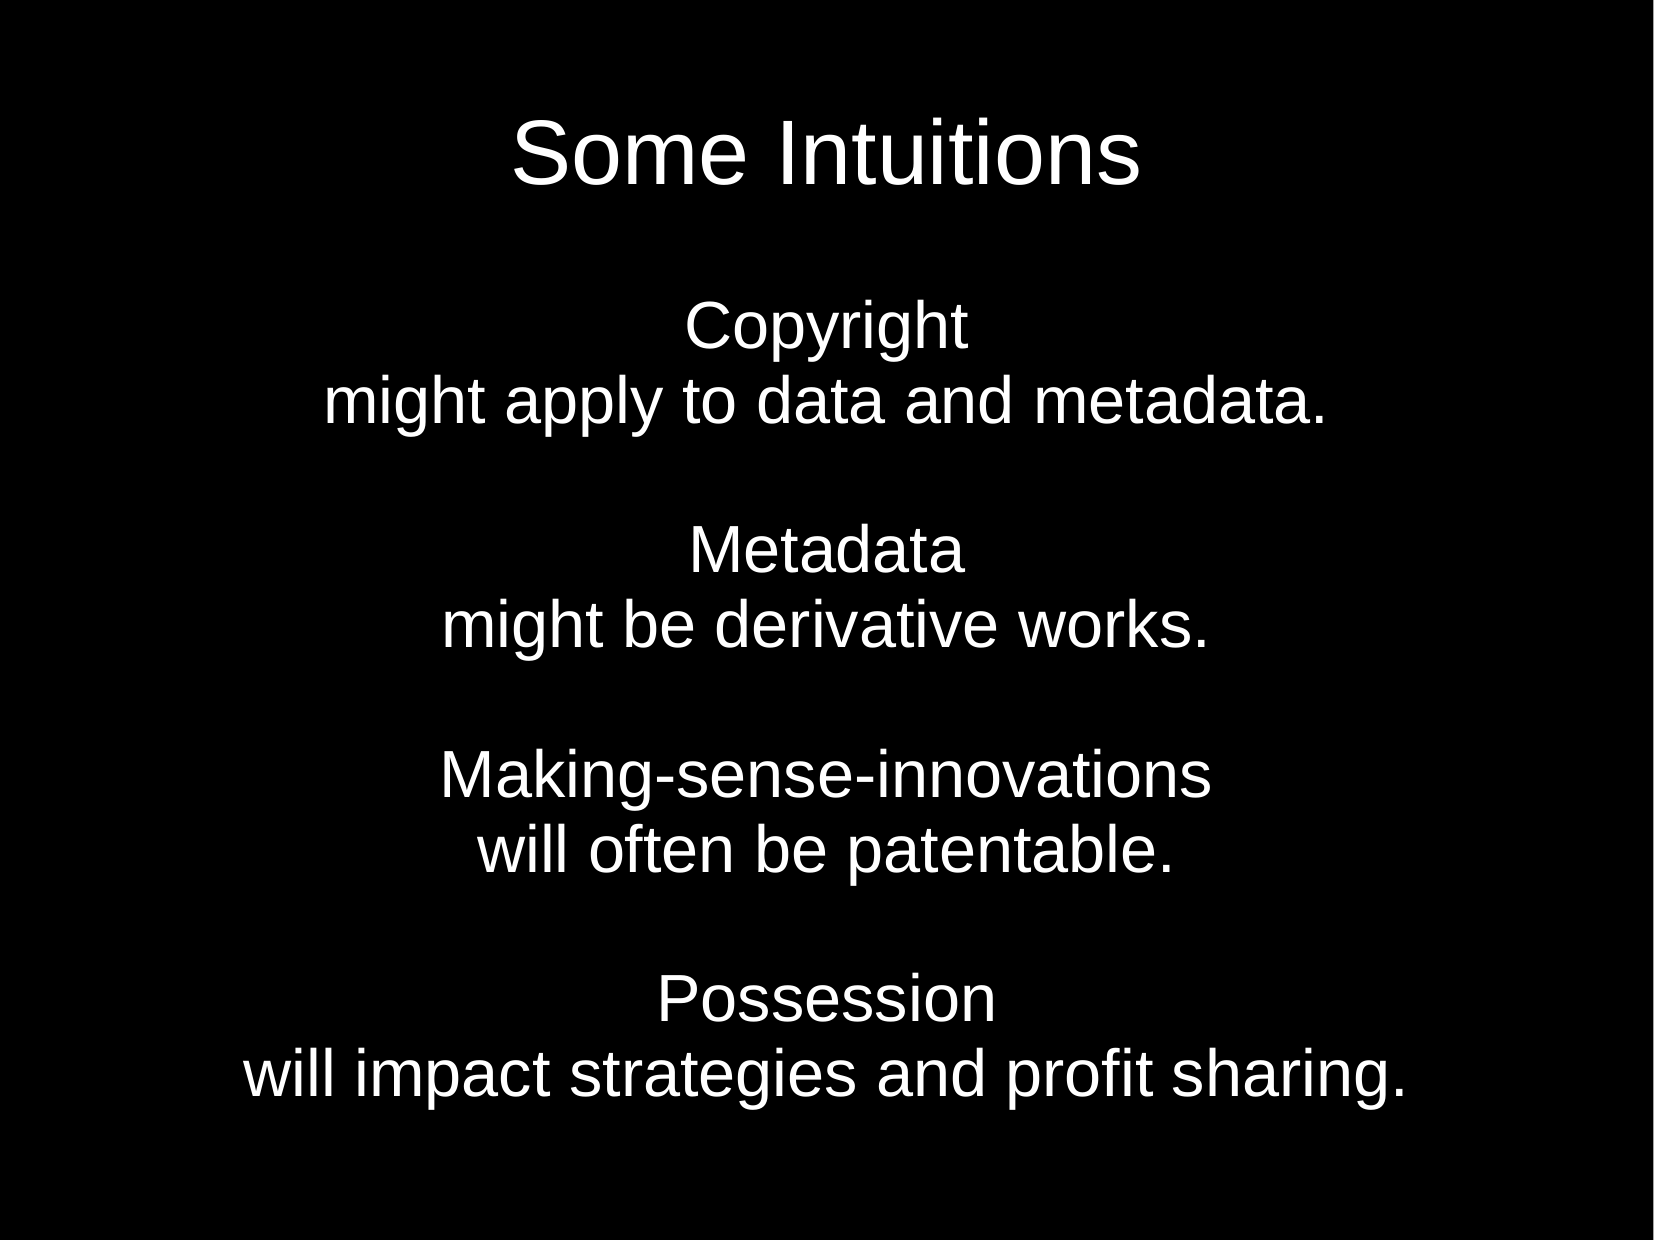

# Some Intuitions
Copyright
might apply to data and metadata.
Metadata
might be derivative works.
Making-sense-innovations
will often be patentable.
Possession
will impact strategies and profit sharing.